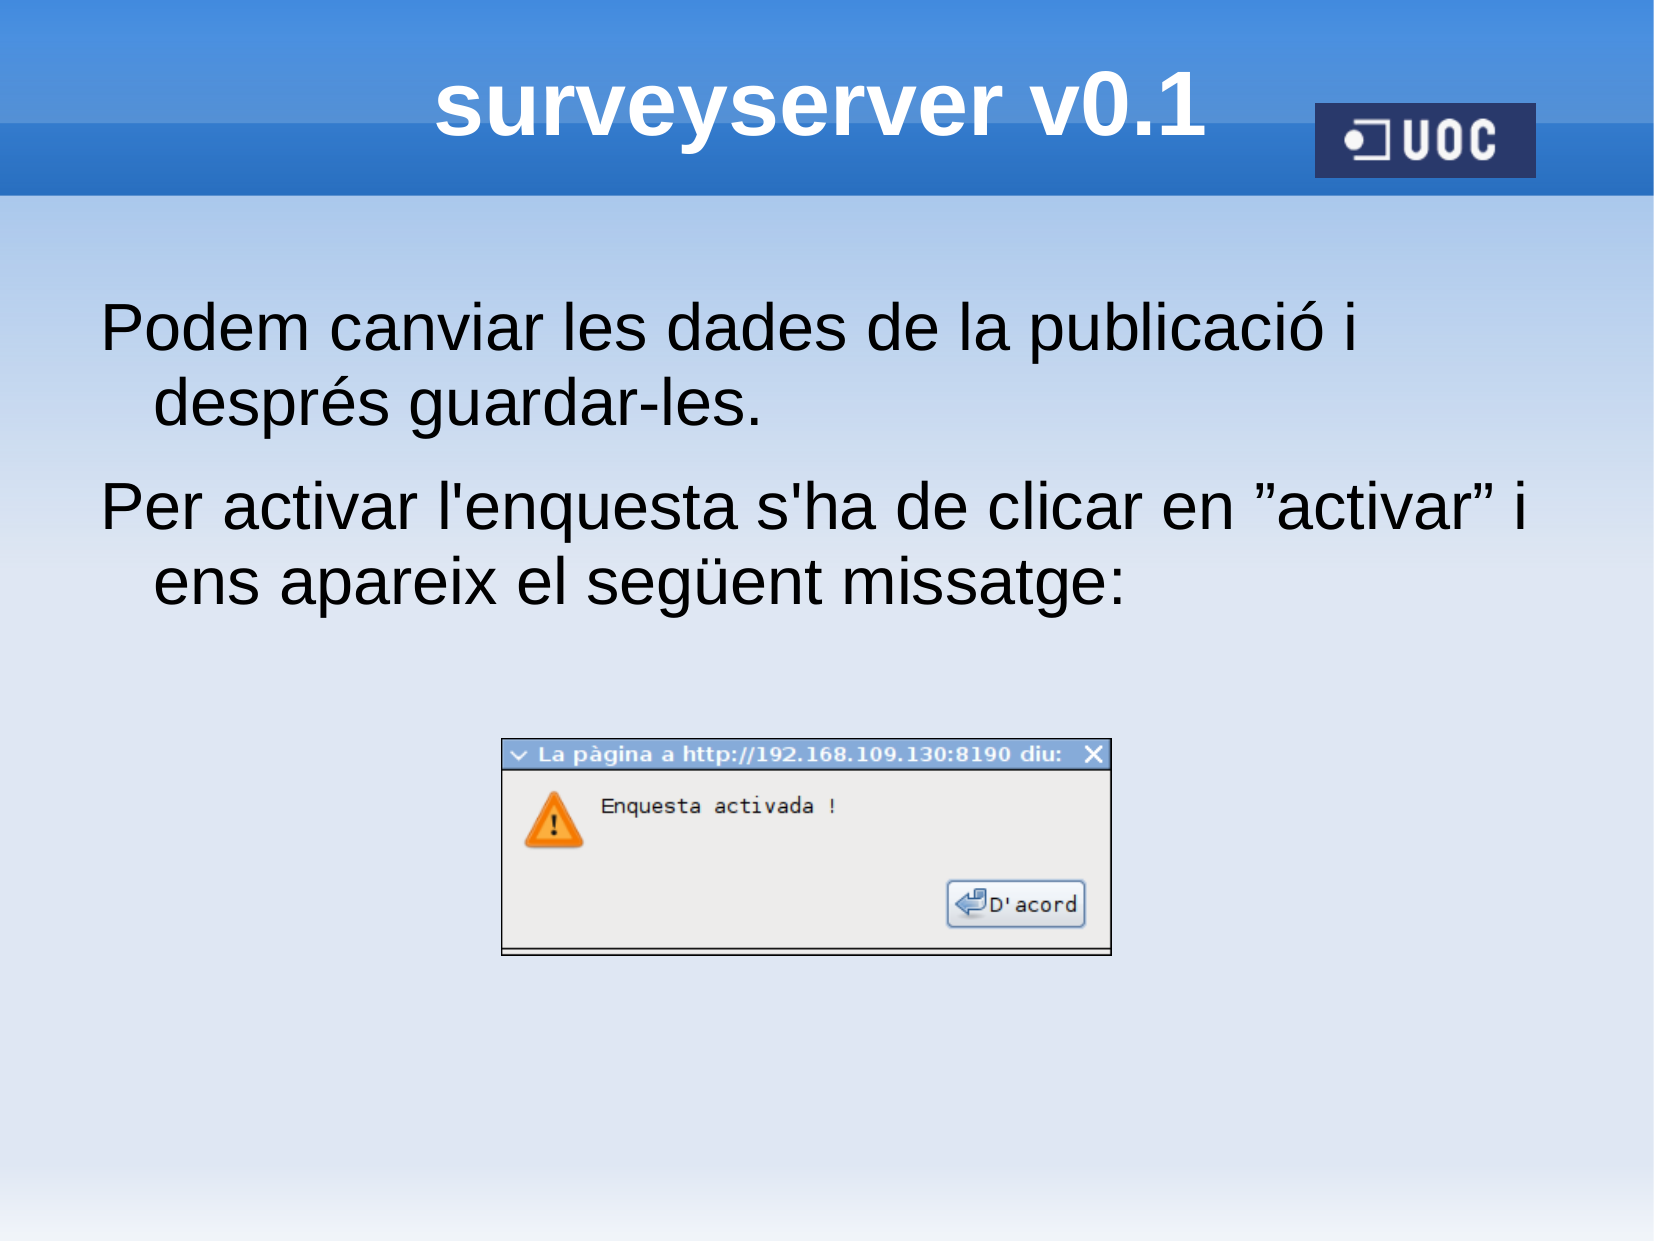

# surveyserver v0.1
Podem canviar les dades de la publicació i després guardar-les.
Per activar l'enquesta s'ha de clicar en ”activar” i ens apareix el següent missatge: